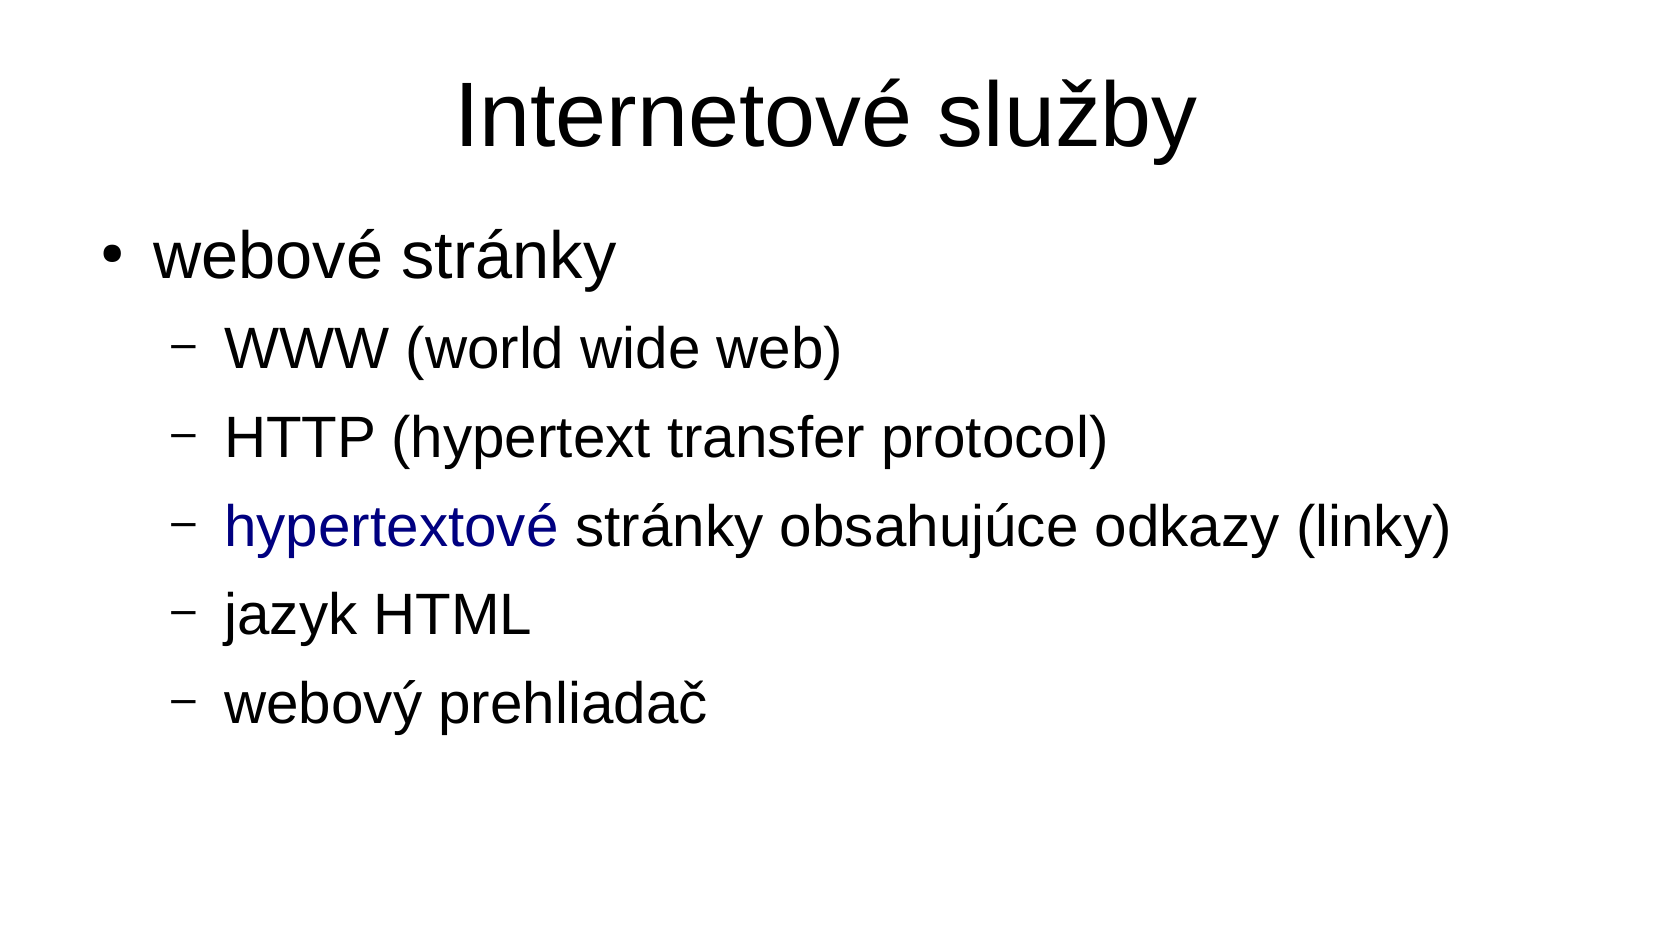

# Internetové služby
webové stránky
WWW (world wide web)
HTTP (hypertext transfer protocol)
hypertextové stránky obsahujúce odkazy (linky)
jazyk HTML
webový prehliadač